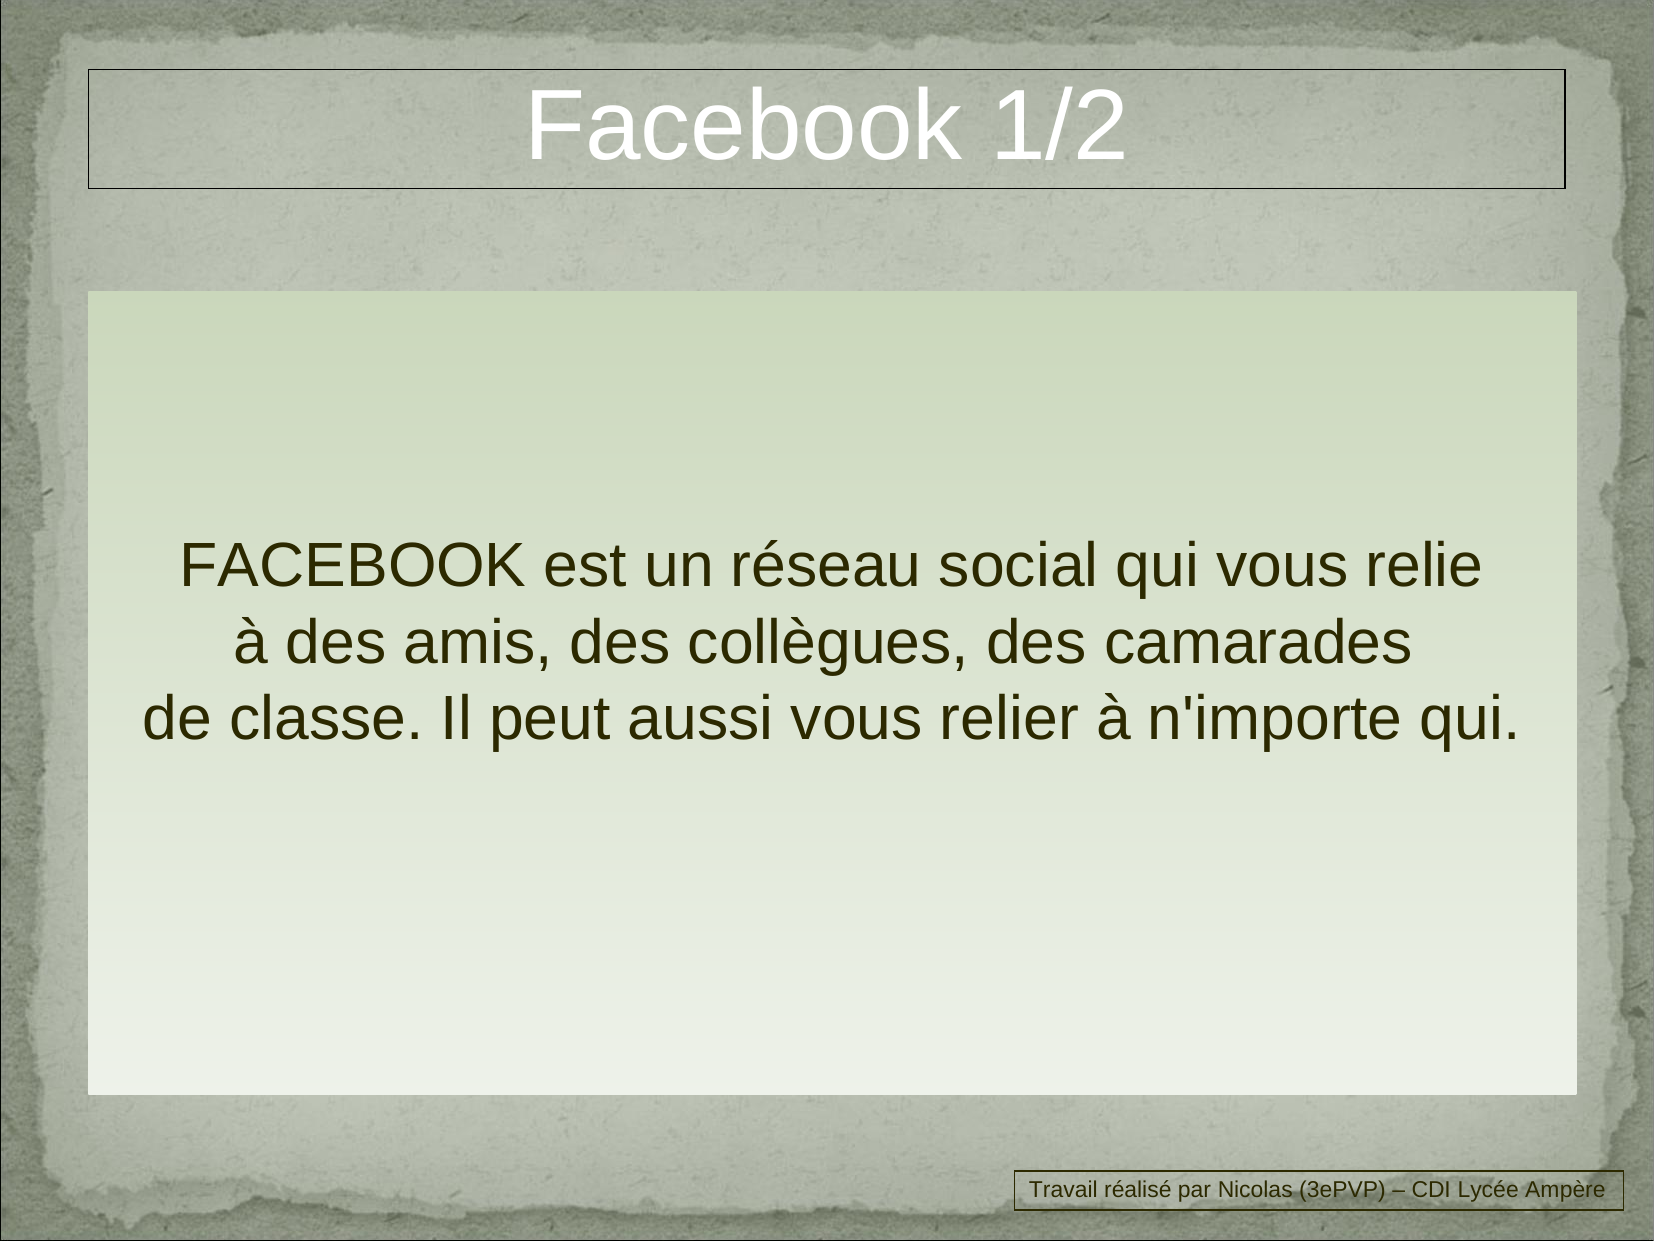

Facebook 1/2
FACEBOOK est un réseau social qui vous relie
à des amis, des collègues, des camarades
de classe. Il peut aussi vous relier à n'importe qui.
Travail réalisé par Nicolas (3ePVP) – CDI Lycée Ampère